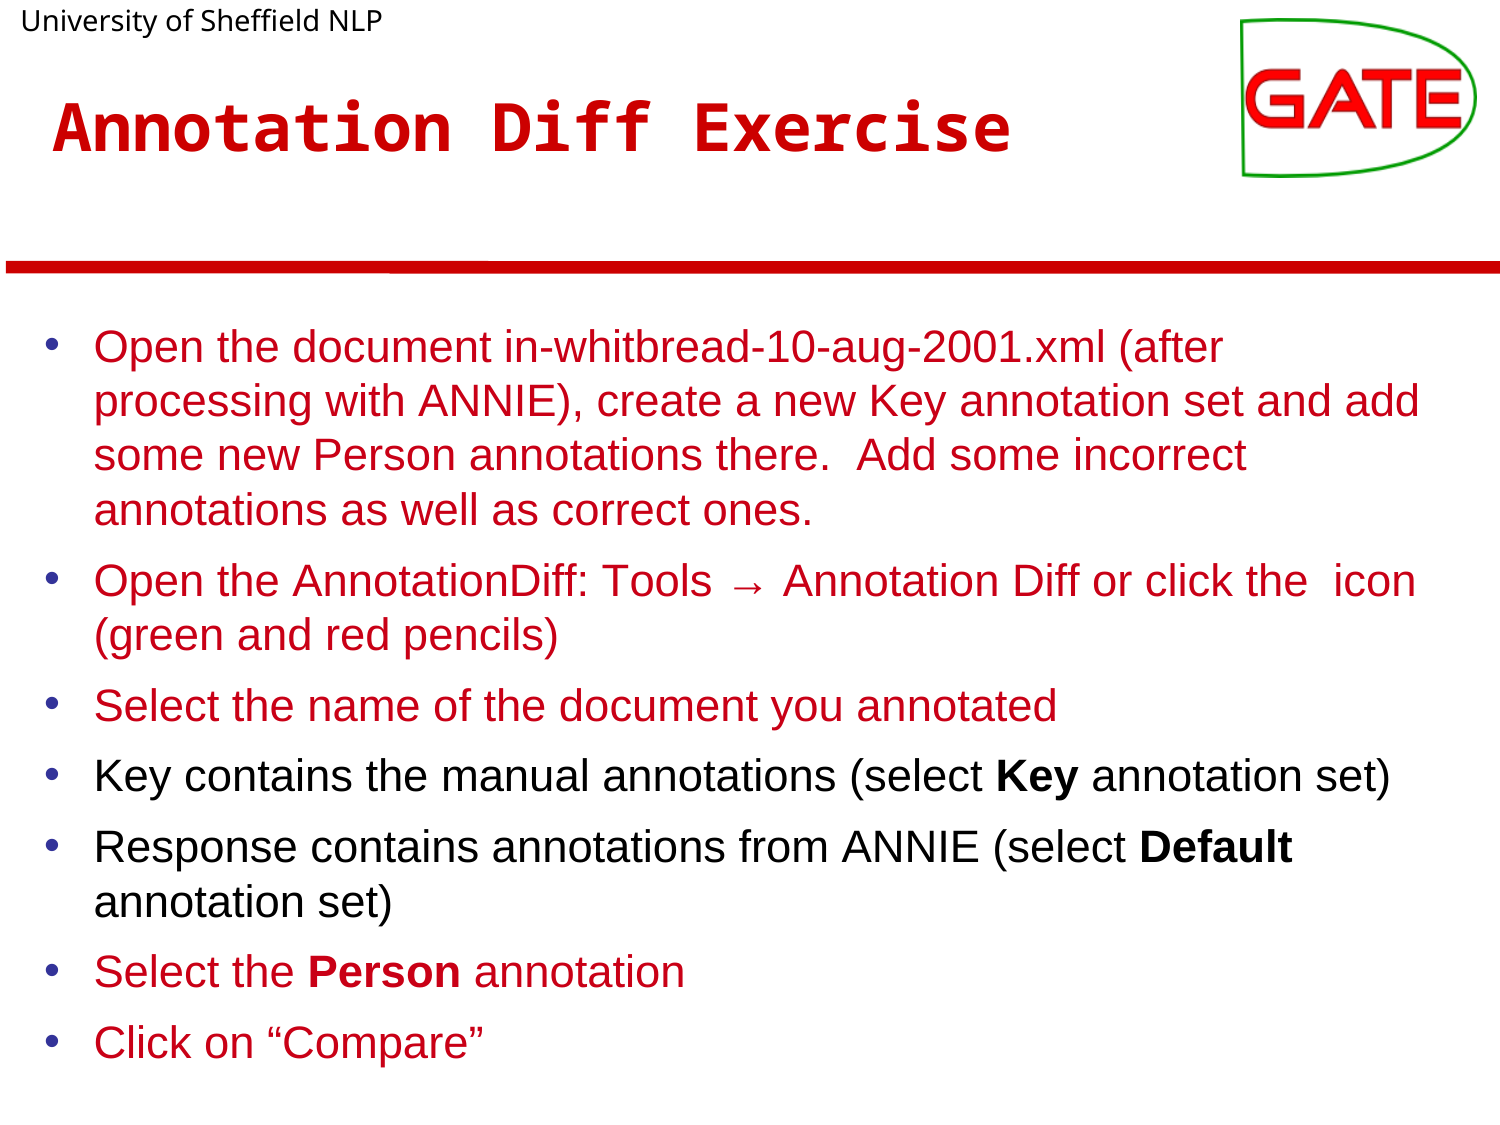

# Annotation Diff Exercise
Open the document in-whitbread-10-aug-2001.xml (after processing with ANNIE), create a new Key annotation set and add some new Person annotations there. Add some incorrect annotations as well as correct ones.
Open the AnnotationDiff: Tools → Annotation Diff or click the icon (green and red pencils)
Select the name of the document you annotated
Key contains the manual annotations (select Key annotation set)‏
Response contains annotations from ANNIE (select Default annotation set)‏
Select the Person annotation
Click on “Compare”